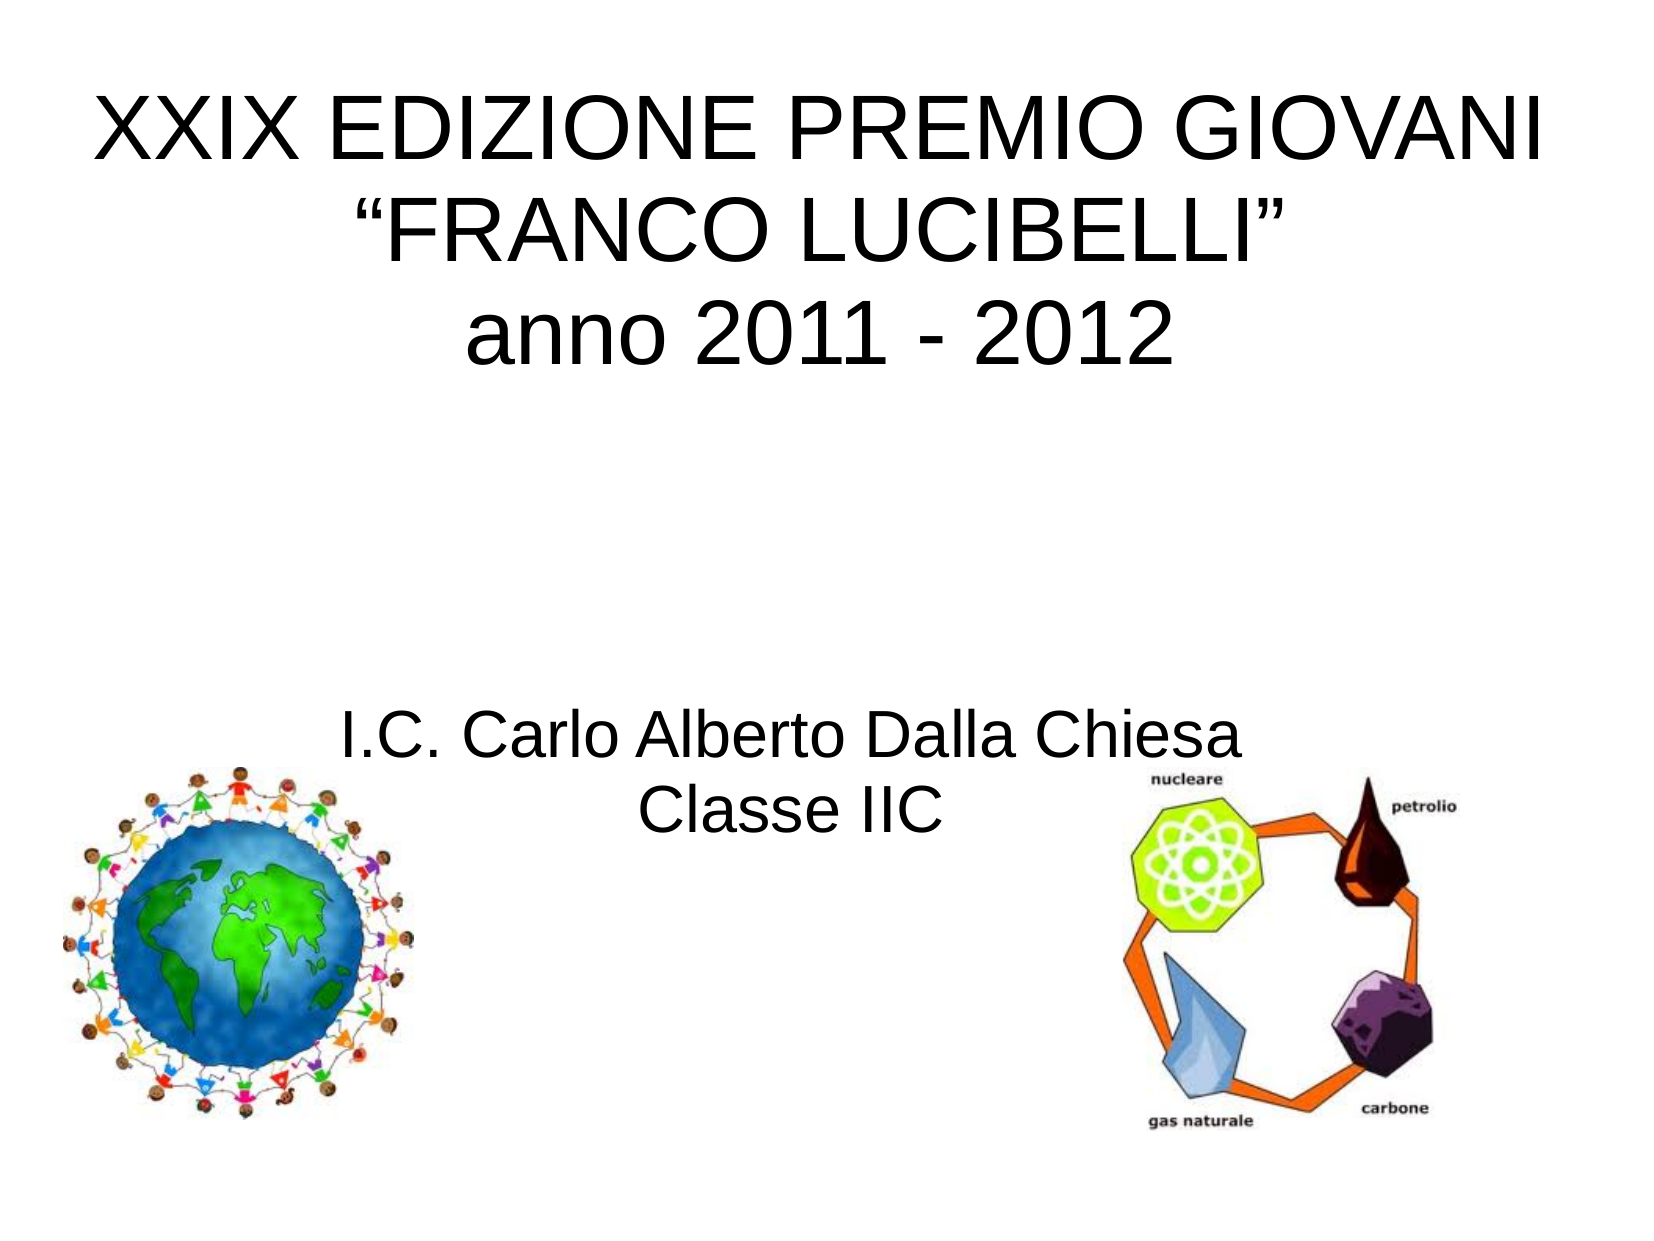

# XXIX EDIZIONE PREMIO GIOVANI “FRANCO LUCIBELLI” anno 2011 - 2012
I.C. Carlo Alberto Dalla Chiesa
Classe IIC